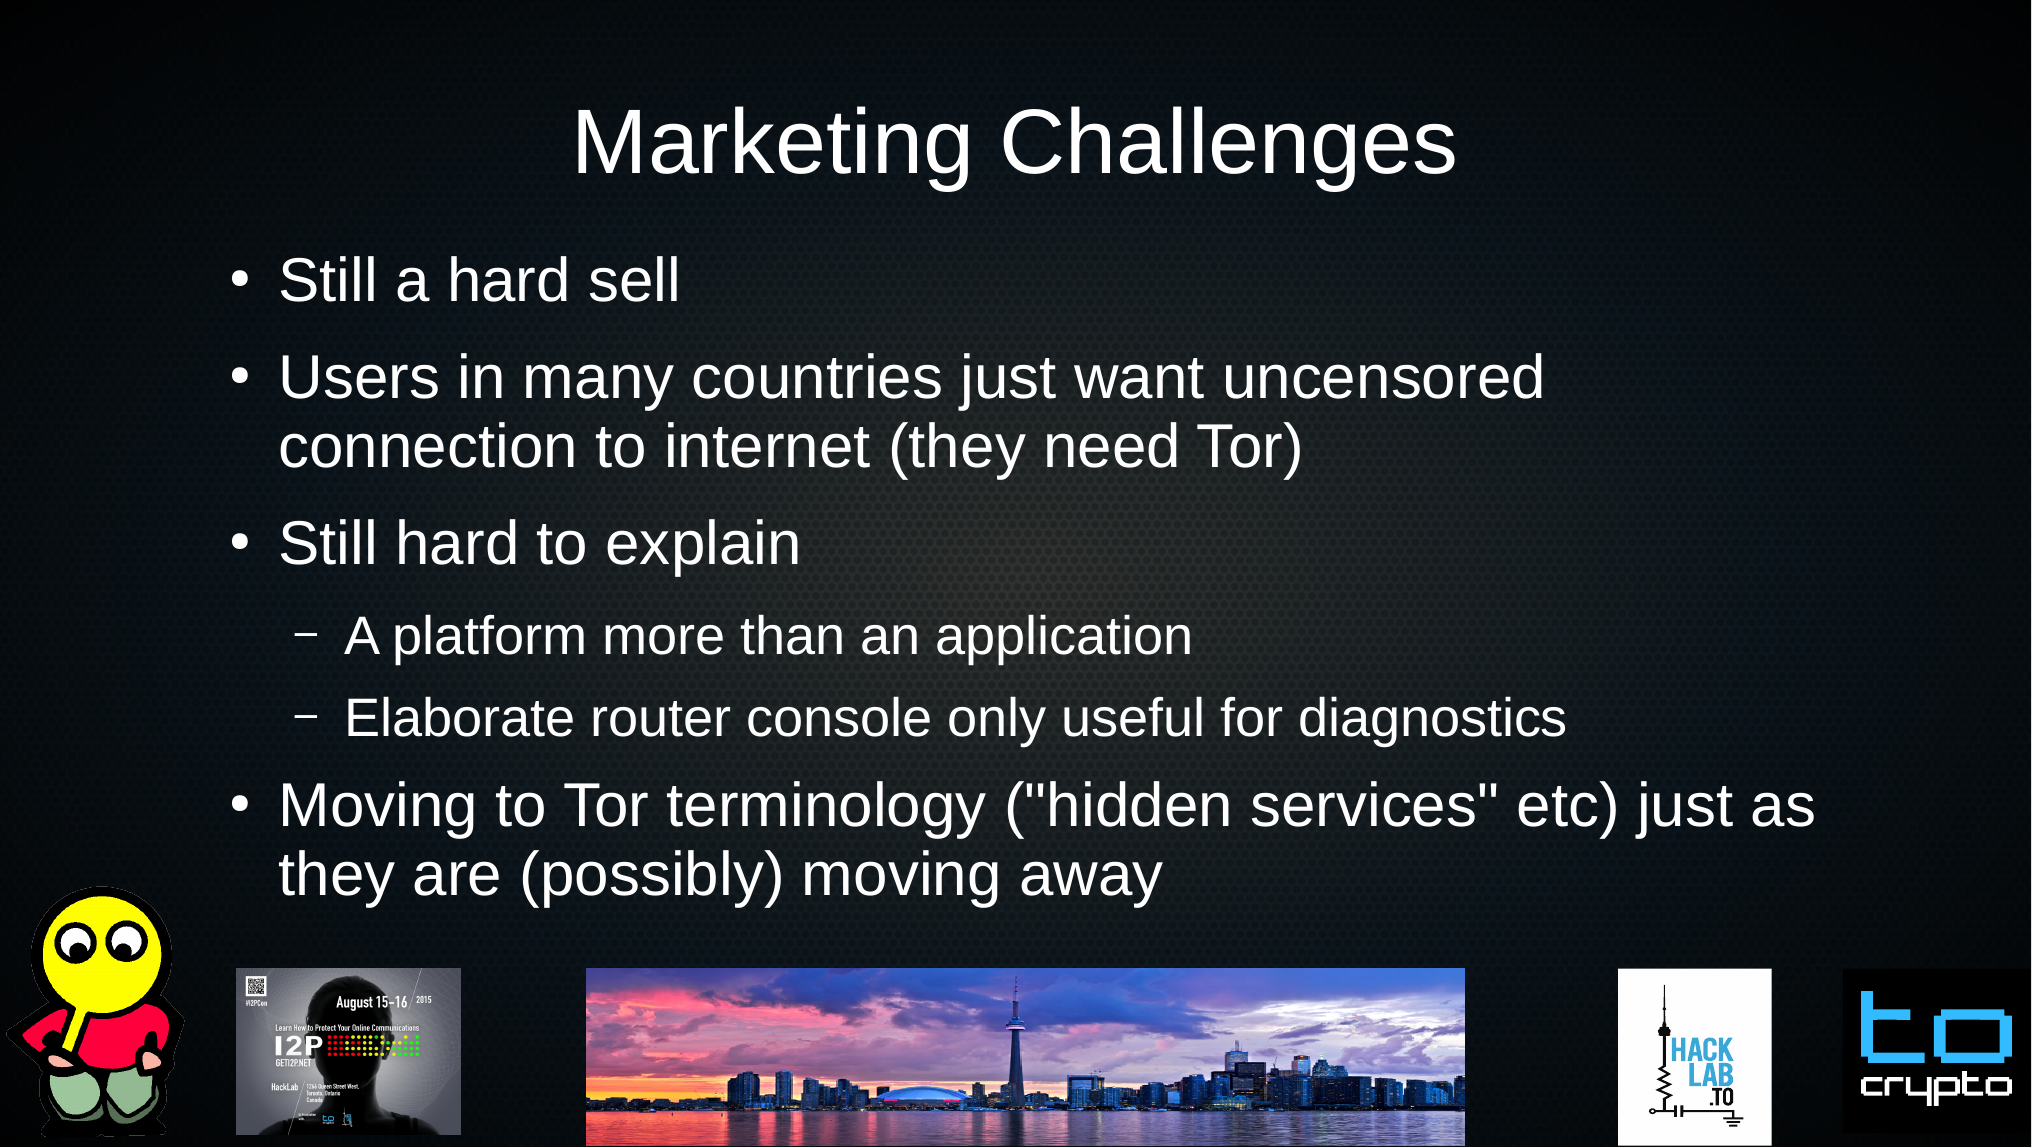

# Marketing Challenges
Still a hard sell
Users in many countries just want uncensored connection to internet (they need Tor)
Still hard to explain
A platform more than an application
Elaborate router console only useful for diagnostics
Moving to Tor terminology ("hidden services" etc) just as they are (possibly) moving away
33